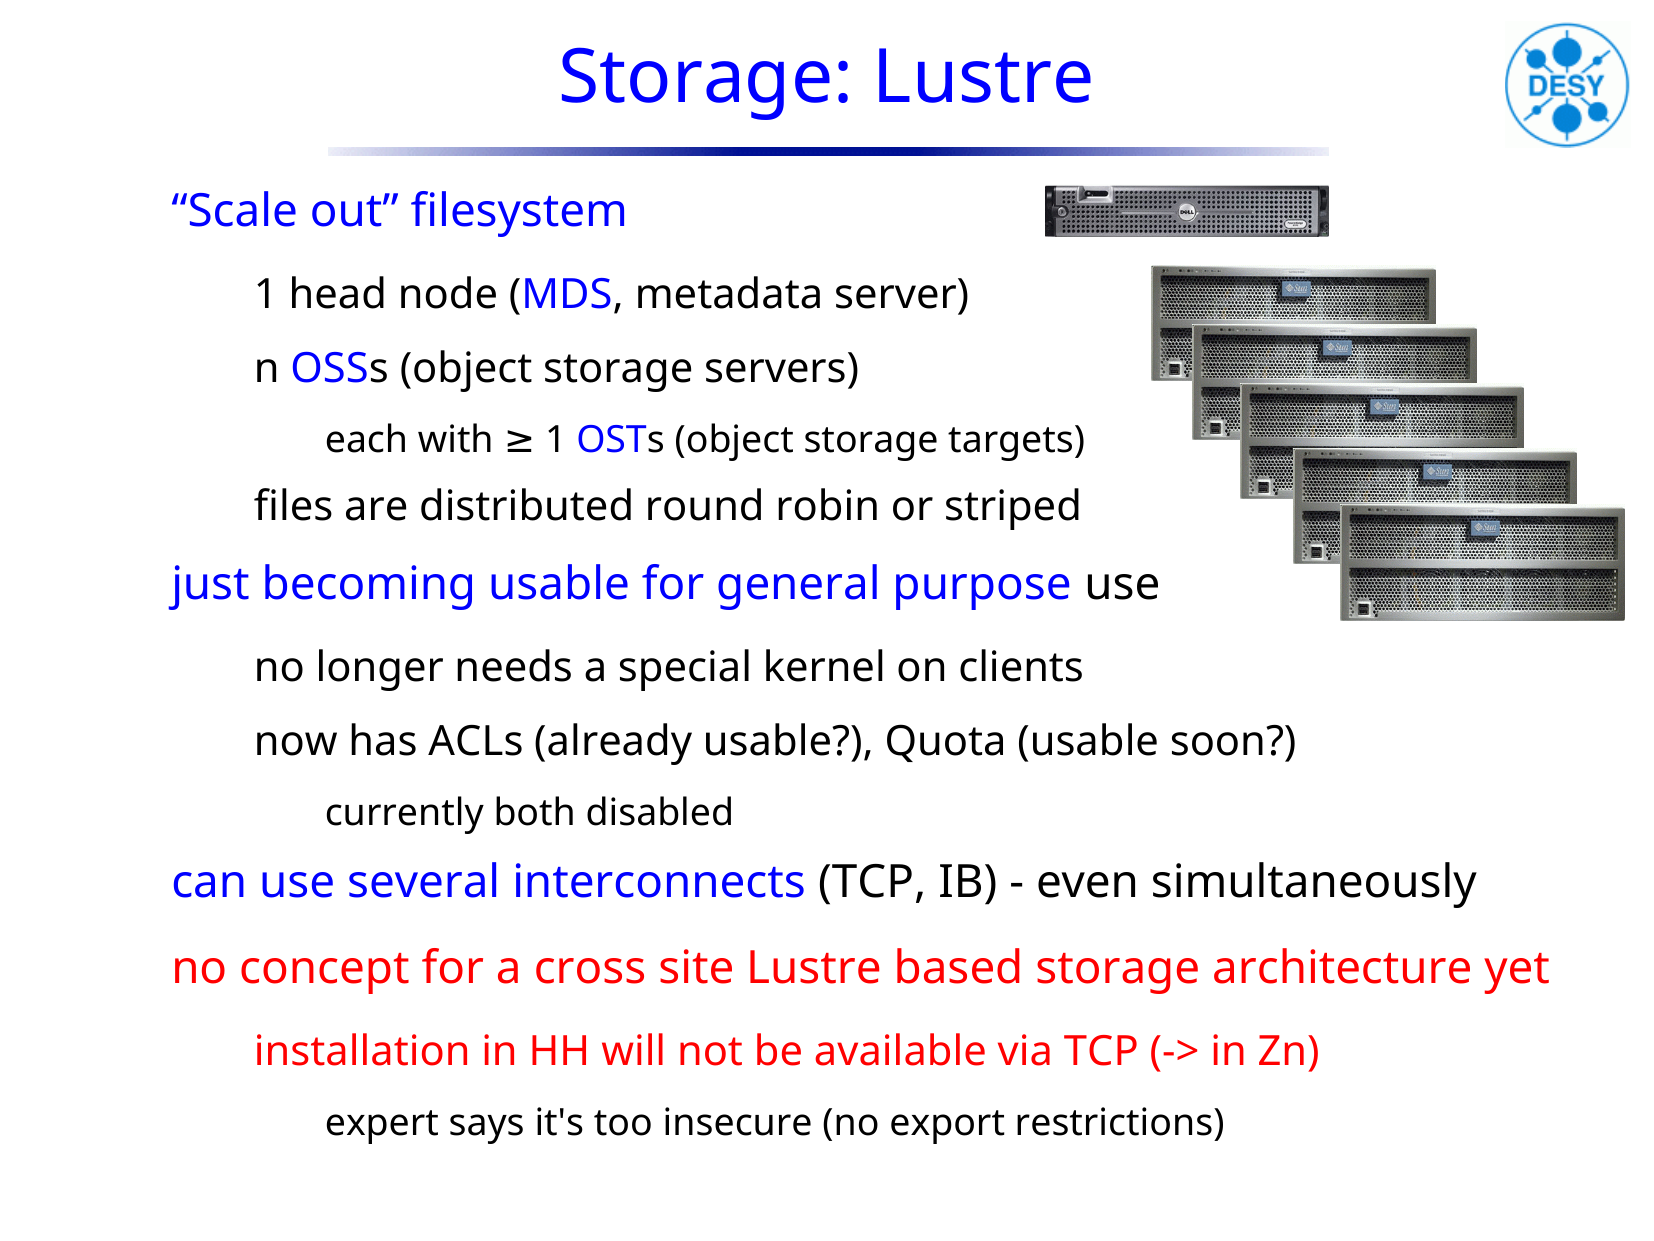

# Storage: Lustre
“Scale out” filesystem
1 head node (MDS, metadata server)
n OSSs (object storage servers)
each with ≥ 1 OSTs (object storage targets)
files are distributed round robin or striped
just becoming usable for general purpose use
no longer needs a special kernel on clients
now has ACLs (already usable?), Quota (usable soon?)
currently both disabled
can use several interconnects (TCP, IB) - even simultaneously
no concept for a cross site Lustre based storage architecture yet
installation in HH will not be available via TCP (-> in Zn)
expert says it's too insecure (no export restrictions)